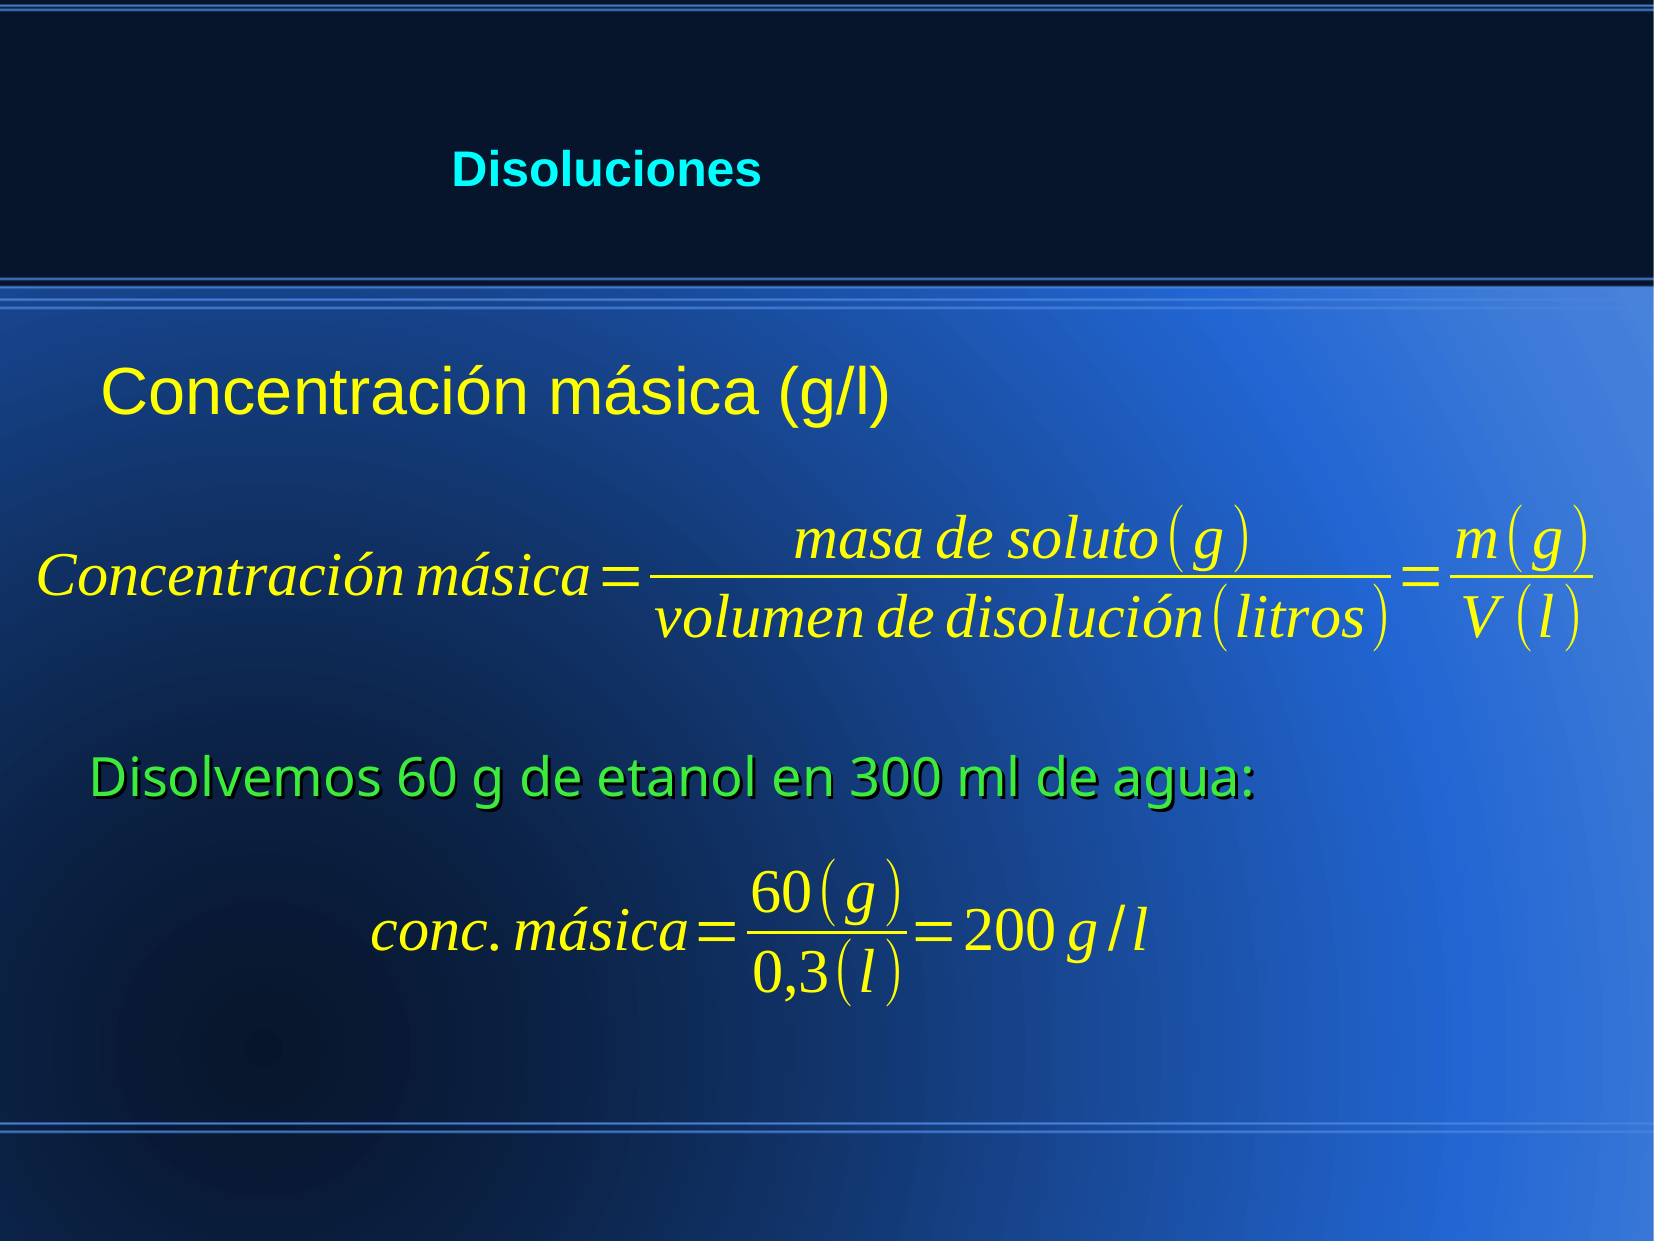

Disoluciones
# Concentración másica (g/l)
Disolvemos 60 g de etanol en 300 ml de agua: